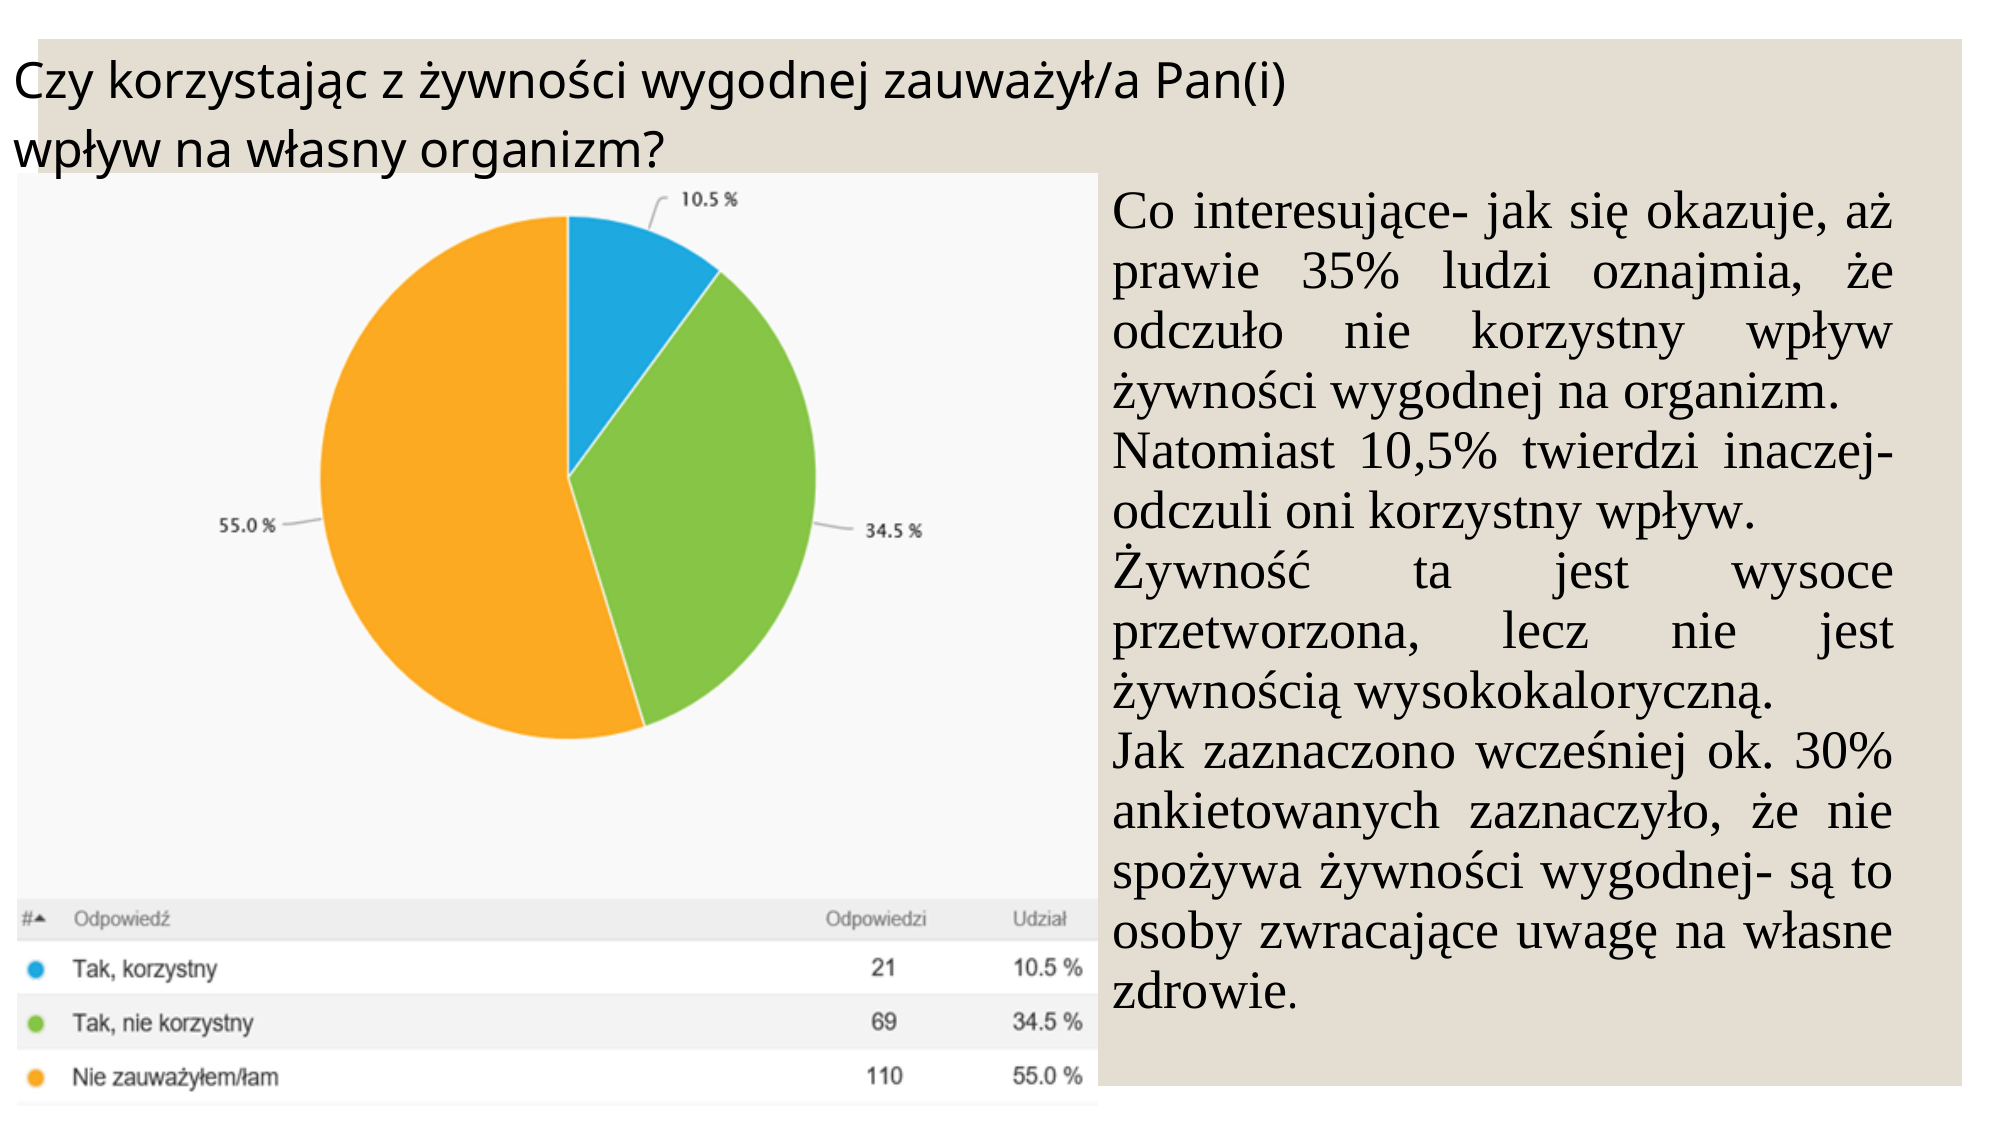

Czy korzystając z żywności wygodnej zauważył/a Pan(i) wpływ na własny organizm?
Co interesujące- jak się okazuje, aż prawie 35% ludzi oznajmia, że odczuło nie korzystny wpływ żywności wygodnej na organizm.
Natomiast 10,5% twierdzi inaczej- odczuli oni korzystny wpływ.
Żywność ta jest wysoce przetworzona, lecz nie jest żywnością wysokokaloryczną.
Jak zaznaczono wcześniej ok. 30% ankietowanych zaznaczyło, że nie spożywa żywności wygodnej- są to osoby zwracające uwagę na własne zdrowie.